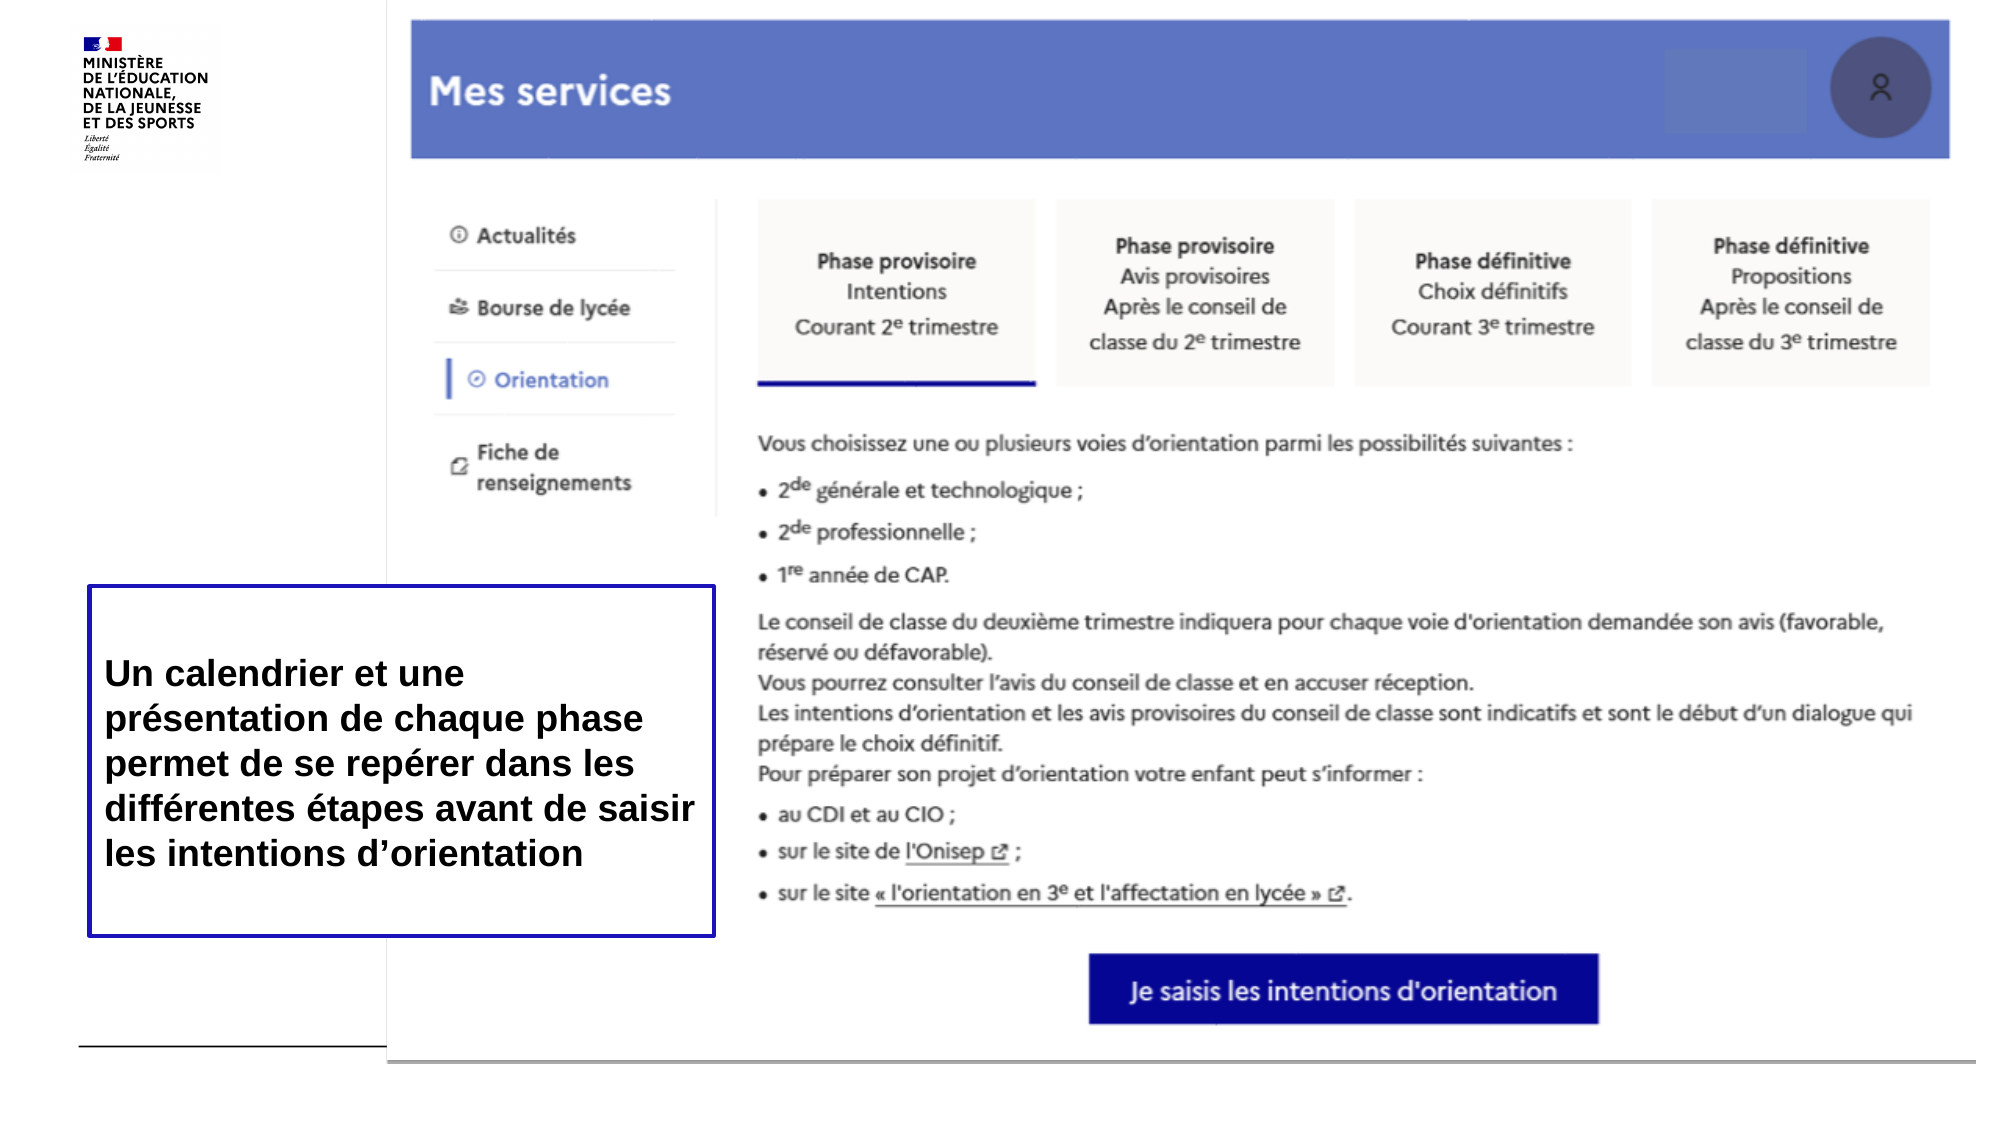

Un calendrier et une présentation de chaque phase permet de se repérer dans les différentes étapes avant de saisir les intentions d’orientation